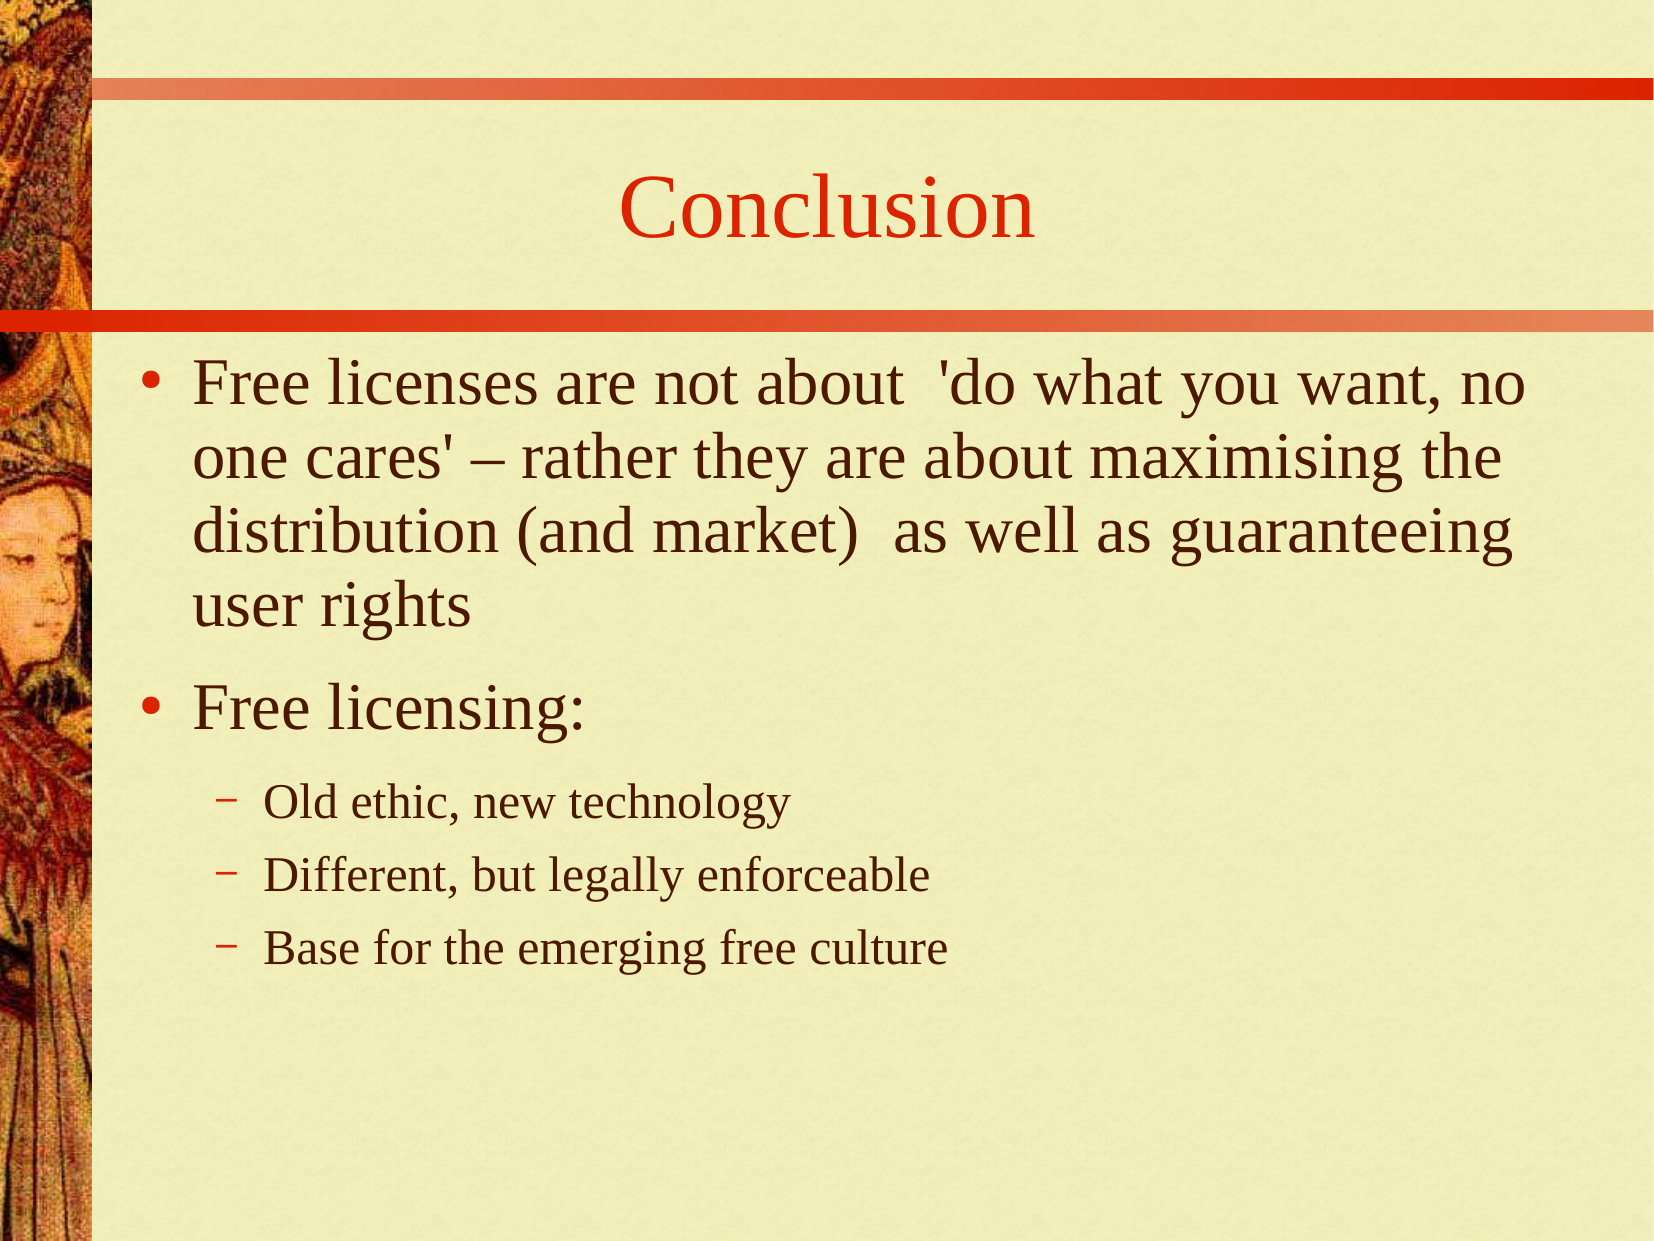

# Conclusion
Free licenses are not about 'do what you want, no one cares' – rather they are about maximising the distribution (and market) as well as guaranteeing user rights
Free licensing:
Old ethic, new technology
Different, but legally enforceable
Base for the emerging free culture